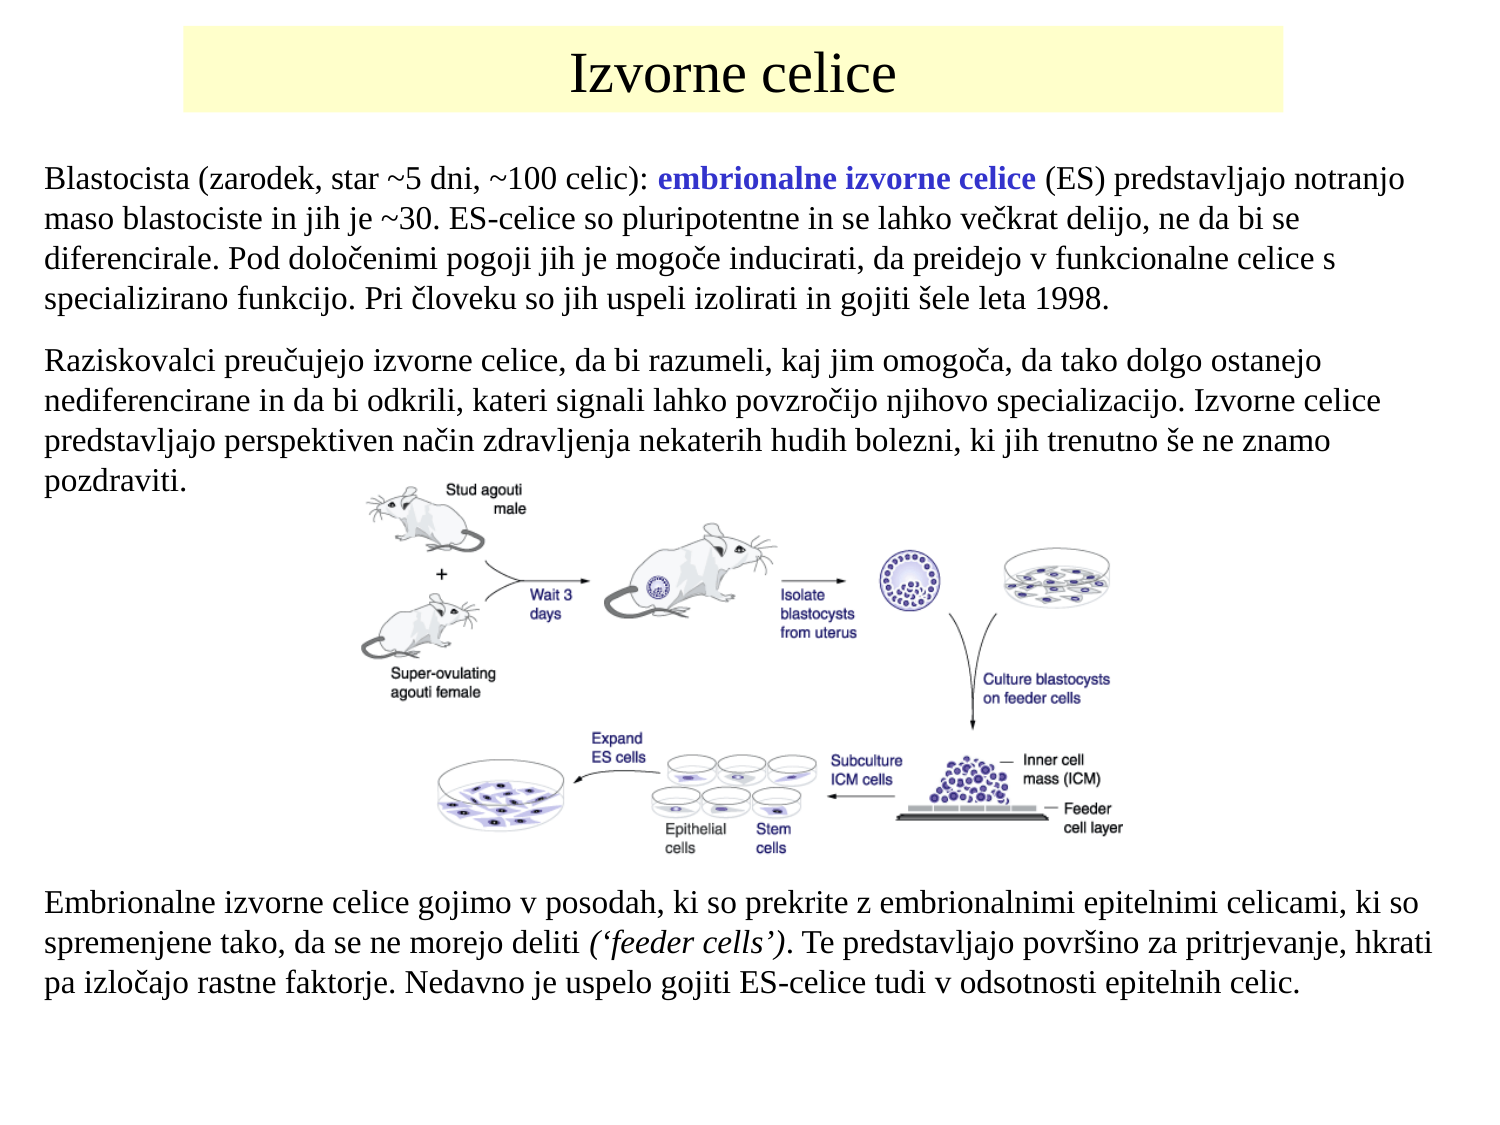

Izvorne celice
Blastocista (zarodek, star ~5 dni, ~100 celic): embrionalne izvorne celice (ES) predstavljajo notranjo maso blastociste in jih je ~30. ES-celice so pluripotentne in se lahko večkrat delijo, ne da bi se diferencirale. Pod določenimi pogoji jih je mogoče inducirati, da preidejo v funkcionalne celice s specializirano funkcijo. Pri človeku so jih uspeli izolirati in gojiti šele leta 1998.
Raziskovalci preučujejo izvorne celice, da bi razumeli, kaj jim omogoča, da tako dolgo ostanejo nediferencirane in da bi odkrili, kateri signali lahko povzročijo njihovo specializacijo. Izvorne celice predstavljajo perspektiven način zdravljenja nekaterih hudih bolezni, ki jih trenutno še ne znamo pozdraviti.
Embrionalne izvorne celice gojimo v posodah, ki so prekrite z embrionalnimi epitelnimi celicami, ki so spremenjene tako, da se ne morejo deliti (‘feeder cells’). Te predstavljajo površino za pritrjevanje, hkrati pa izločajo rastne faktorje. Nedavno je uspelo gojiti ES-celice tudi v odsotnosti epitelnih celic.